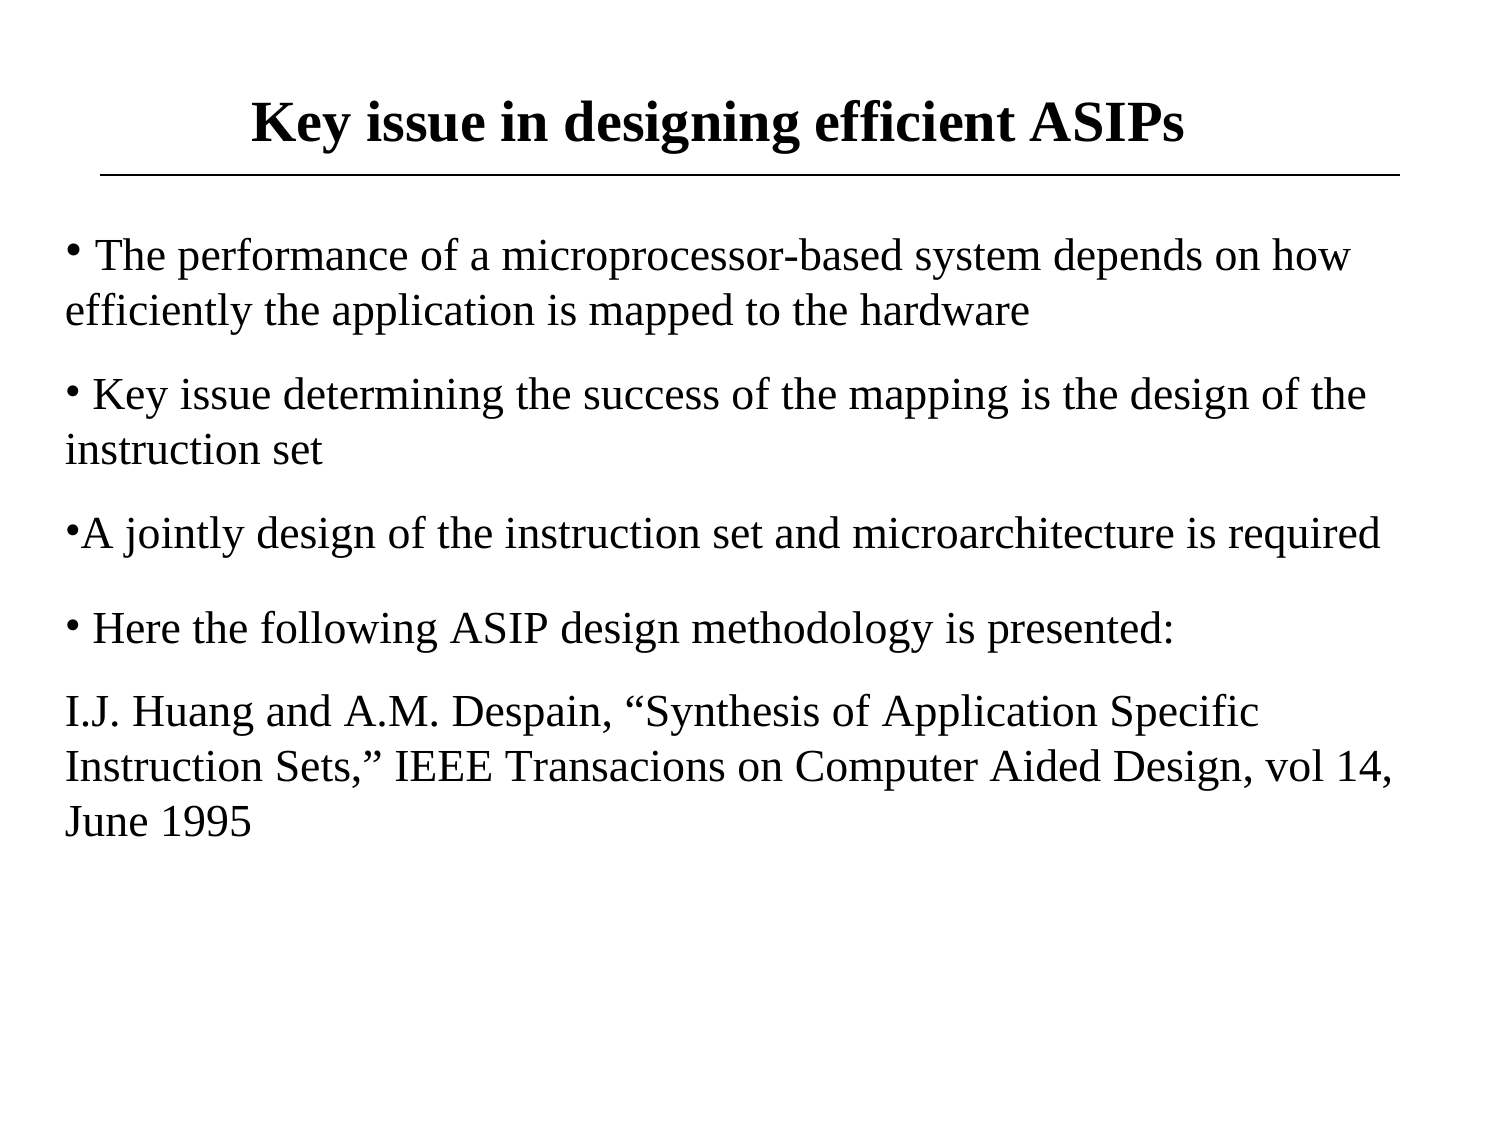

Key issue in designing efficient ASIPs
 The performance of a microprocessor-based system depends on how efficiently the application is mapped to the hardware
 Key issue determining the success of the mapping is the design of the instruction set
A jointly design of the instruction set and microarchitecture is required
 Here the following ASIP design methodology is presented:
I.J. Huang and A.M. Despain, “Synthesis of Application Specific Instruction Sets,” IEEE Transacions on Computer Aided Design, vol 14, June 1995